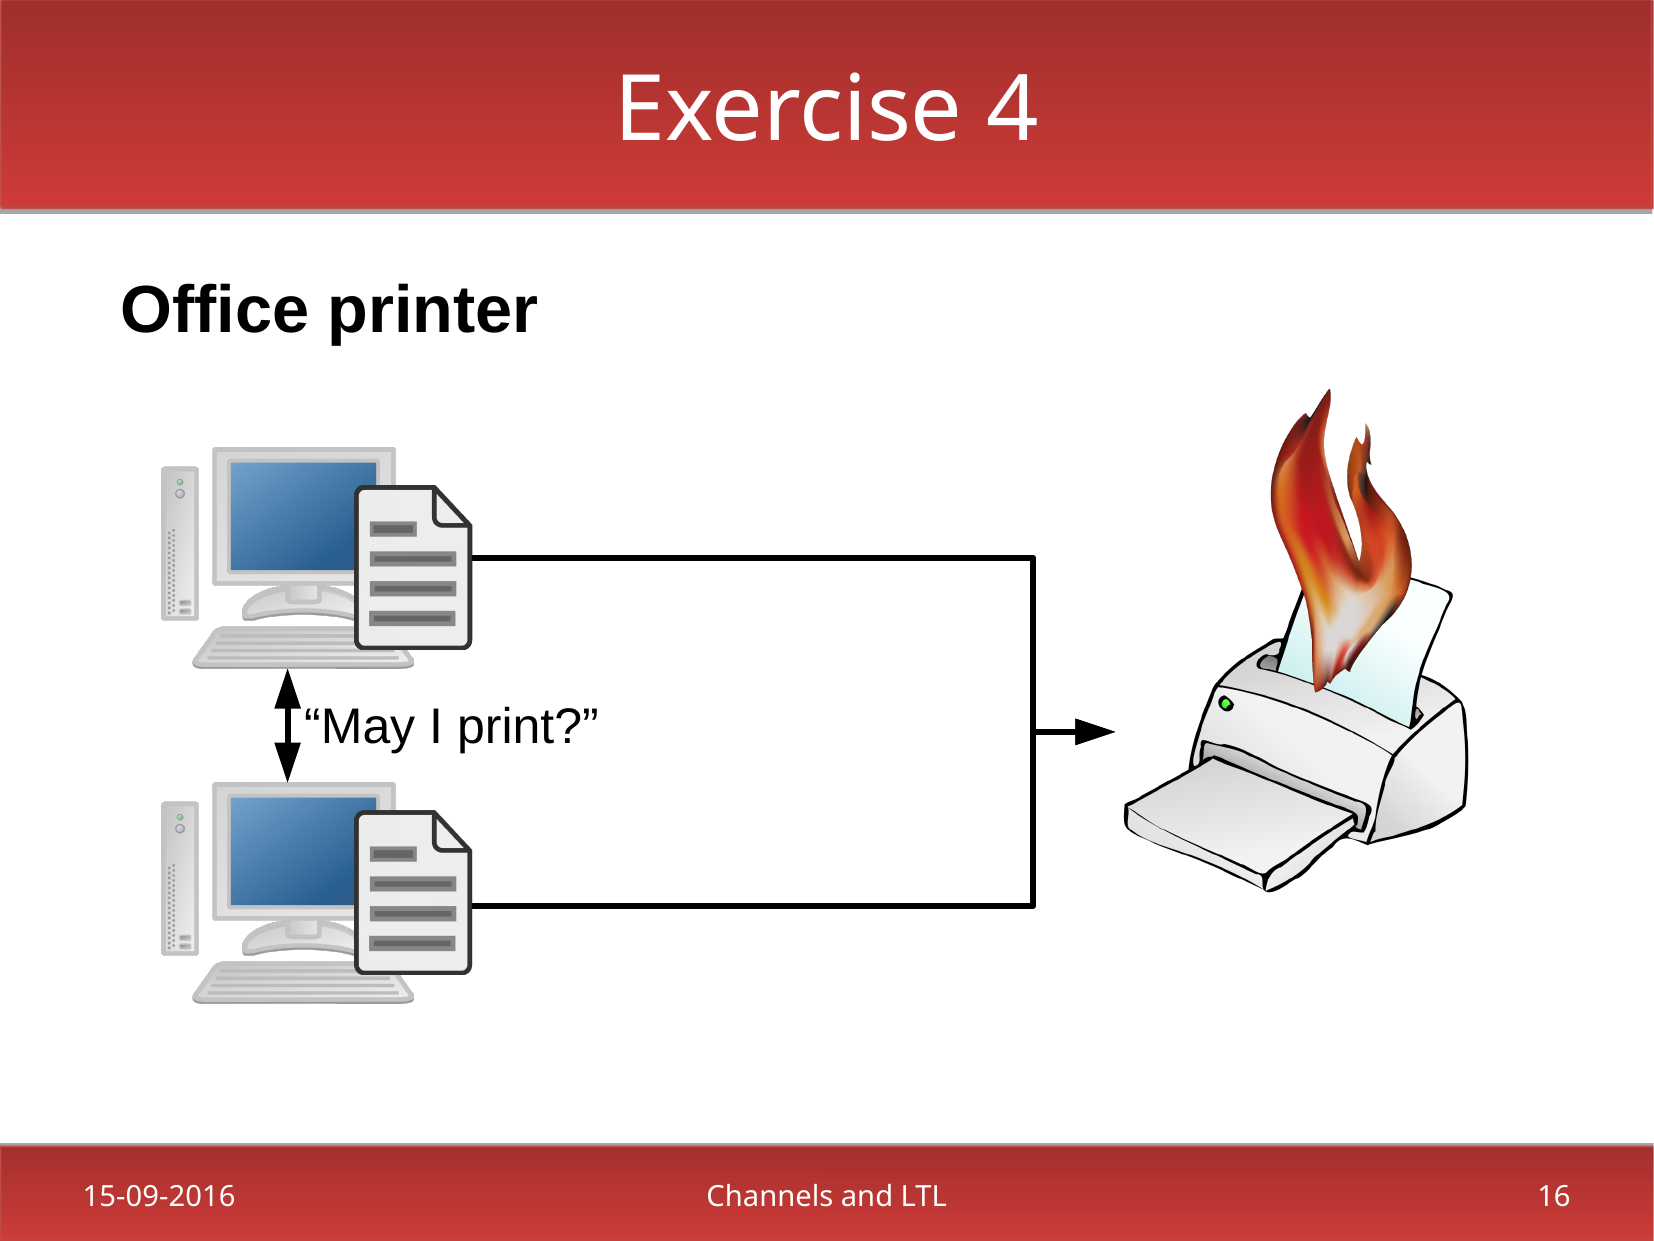

# Exercise 4
Office printer
“May I print?”
15-09-2016
Channels and LTL
16